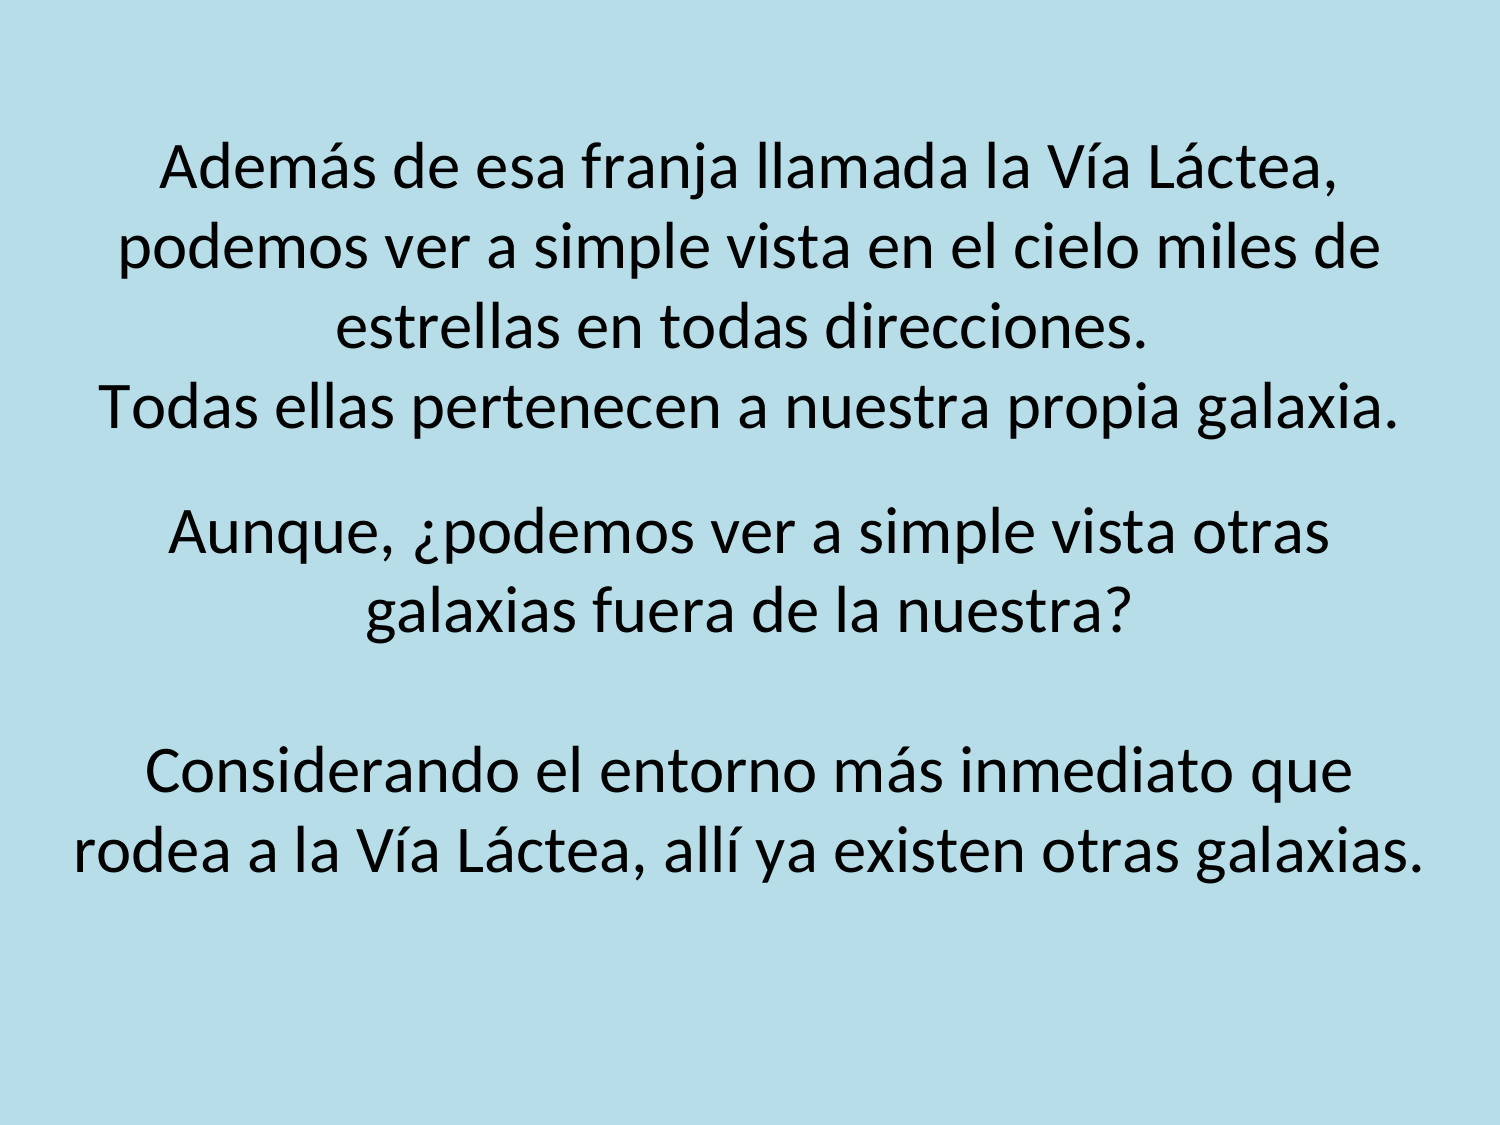

# Además de esa franja llamada la Vía Láctea, podemos ver a simple vista en el cielo miles de estrellas en todas direcciones. Todas ellas pertenecen a nuestra propia galaxia. Aunque, ¿podemos ver a simple vista otras galaxias fuera de la nuestra? Considerando el entorno más inmediato que rodea a la Vía Láctea, allí ya existen otras galaxias.